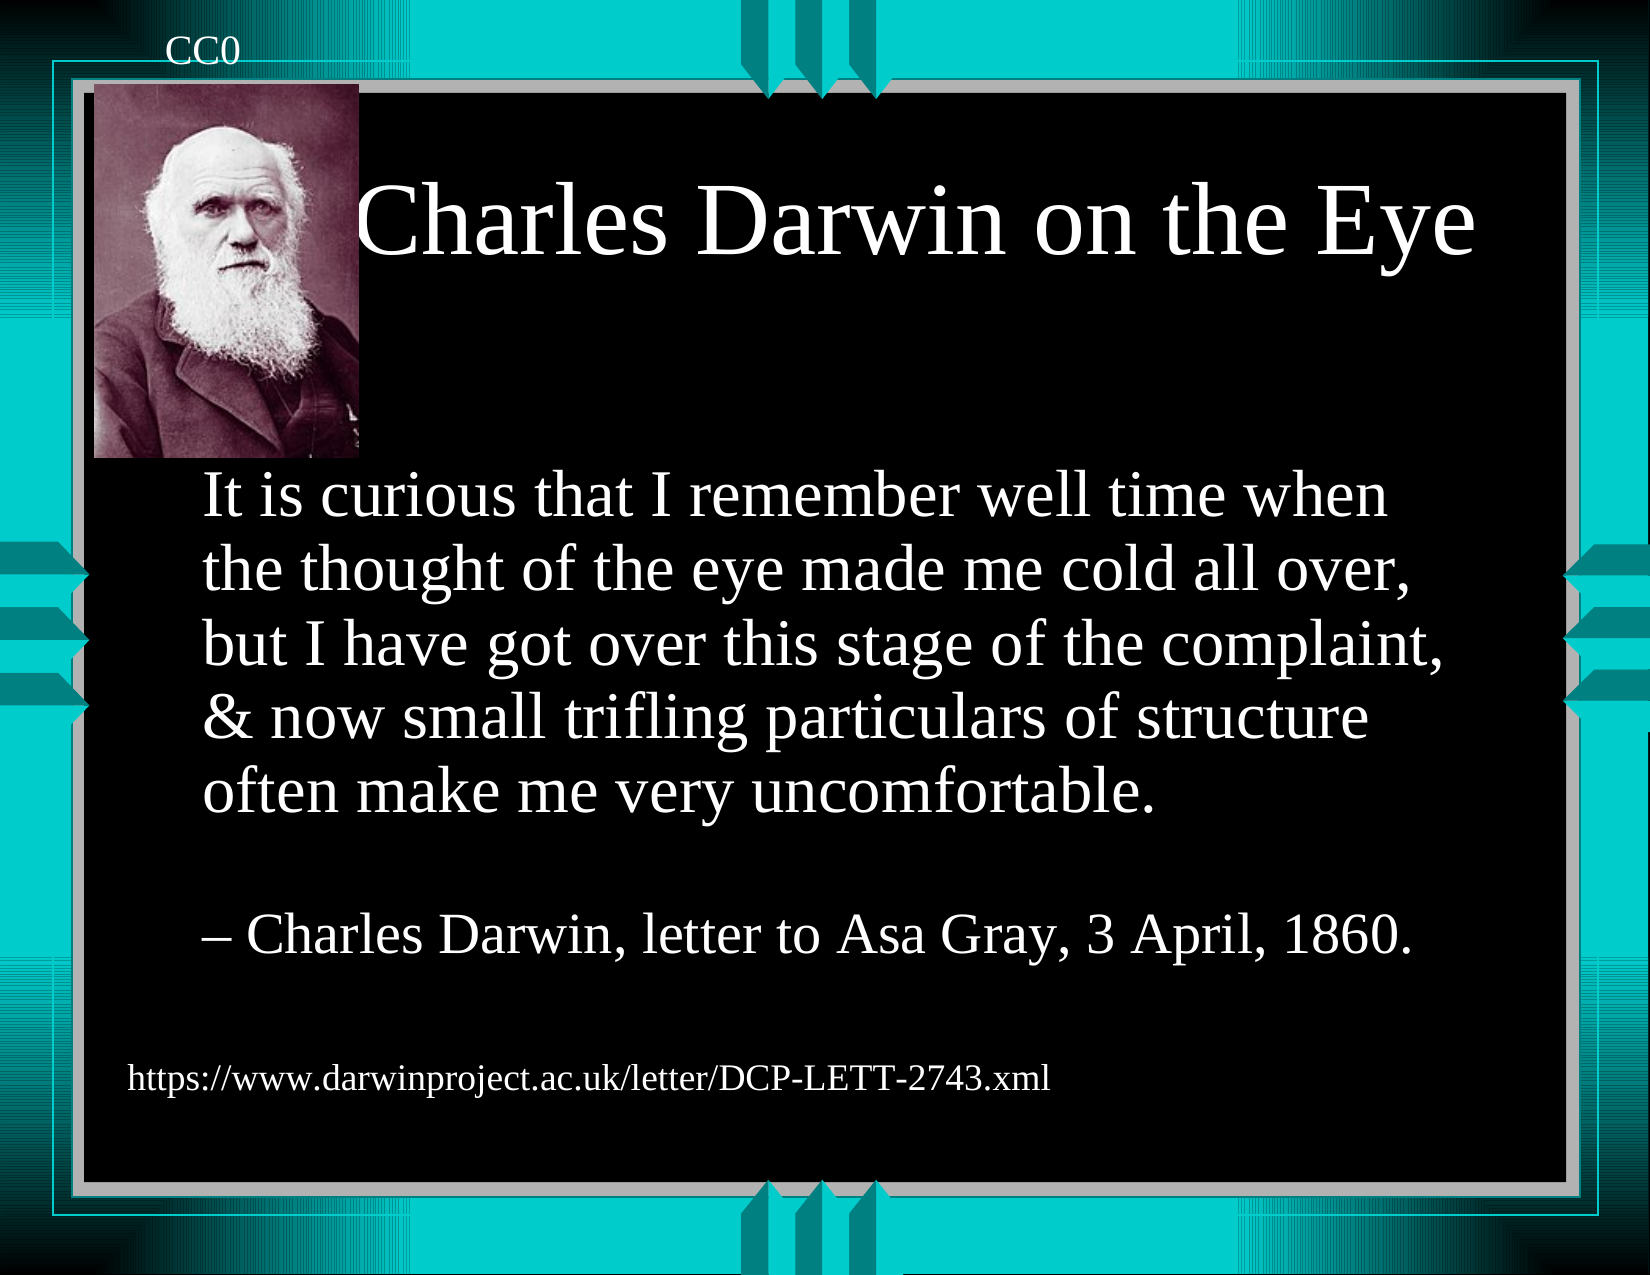

CC0
# Charles Darwin on the Eye
It is curious that I remember well time when the thought of the eye made me cold all over, but I have got over this stage of the complaint, & now small trifling particulars of structure often make me very uncomfortable.
– Charles Darwin, letter to Asa Gray, 3 April, 1860.
https://www.darwinproject.ac.uk/letter/DCP-LETT-2743.xml